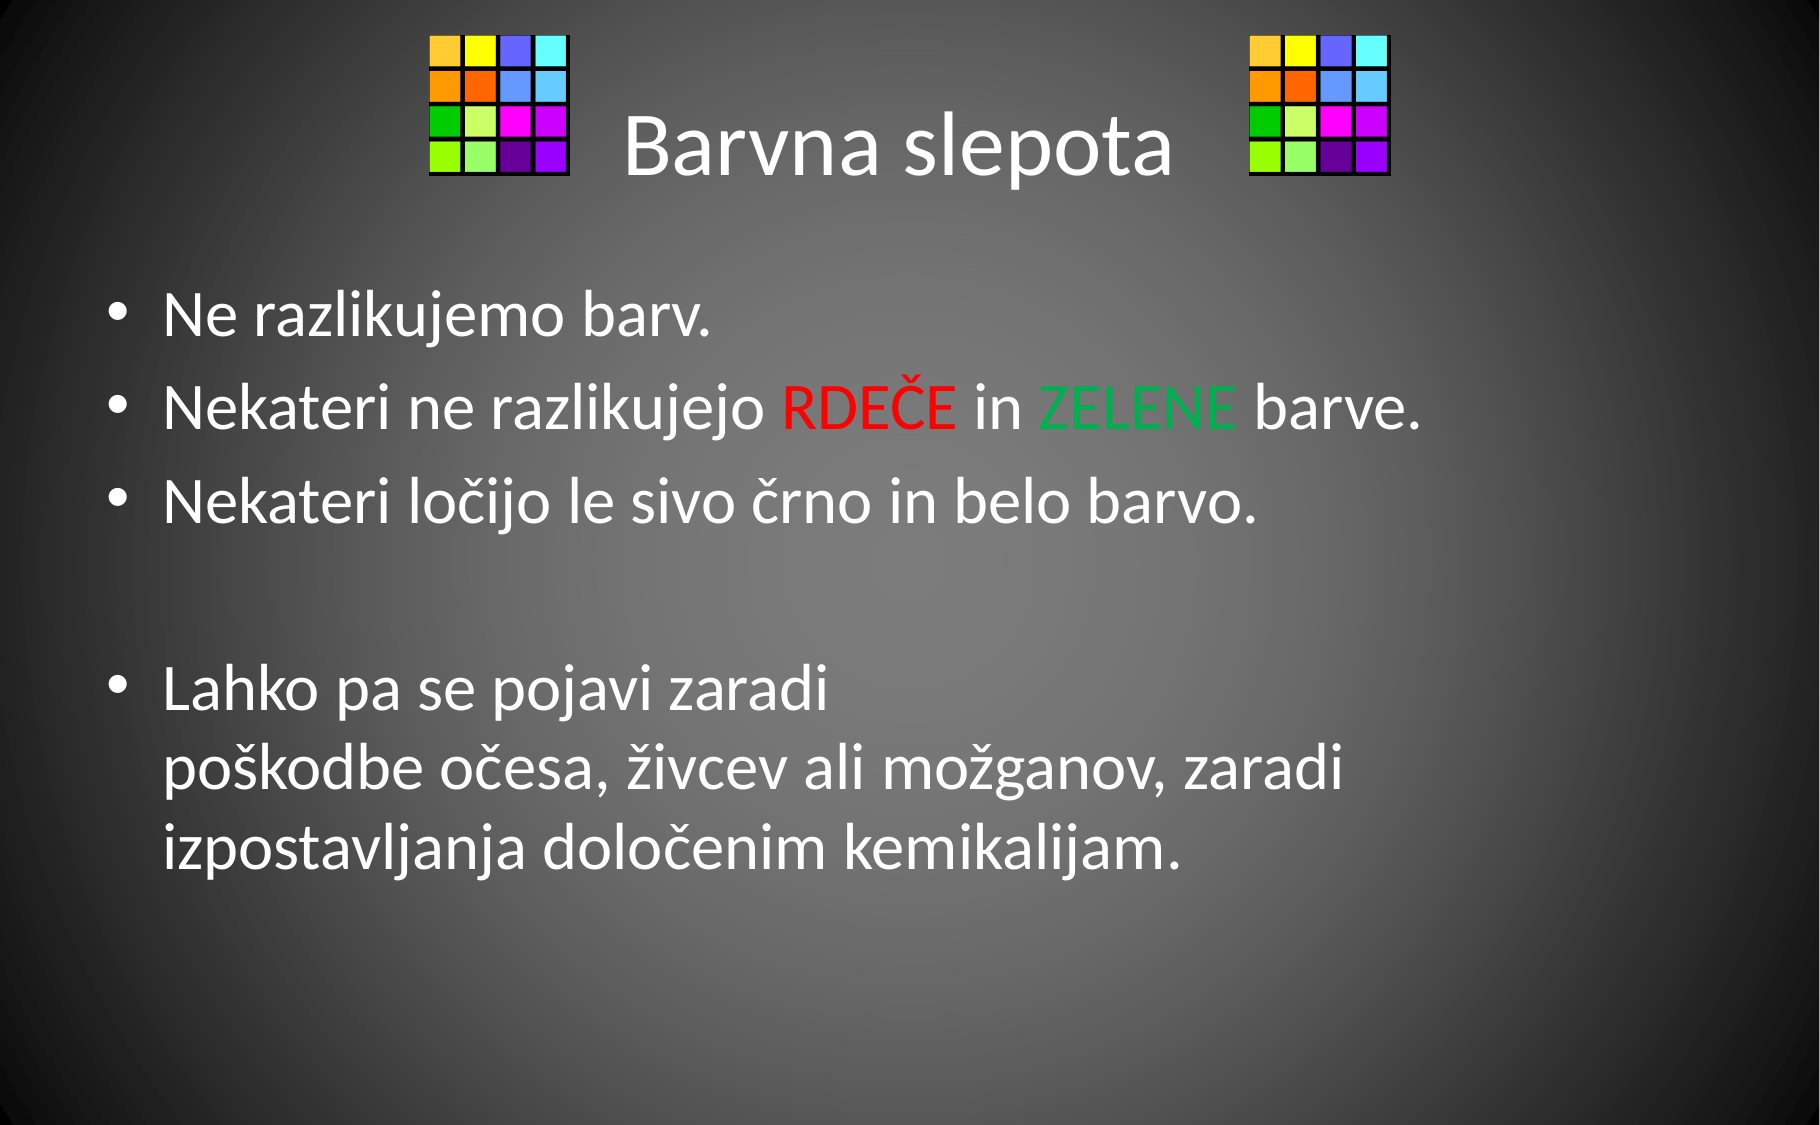

# Barvna slepota
Ne razlikujemo barv.
Nekateri ne razlikujejo RDEČE in ZELENE barve.
Nekateri ločijo le sivo črno in belo barvo.
Lahko pa se pojavi zaradi poškodbe očesa, živcev ali možganov, zaradi izpostavljanja določenim kemikalijam.